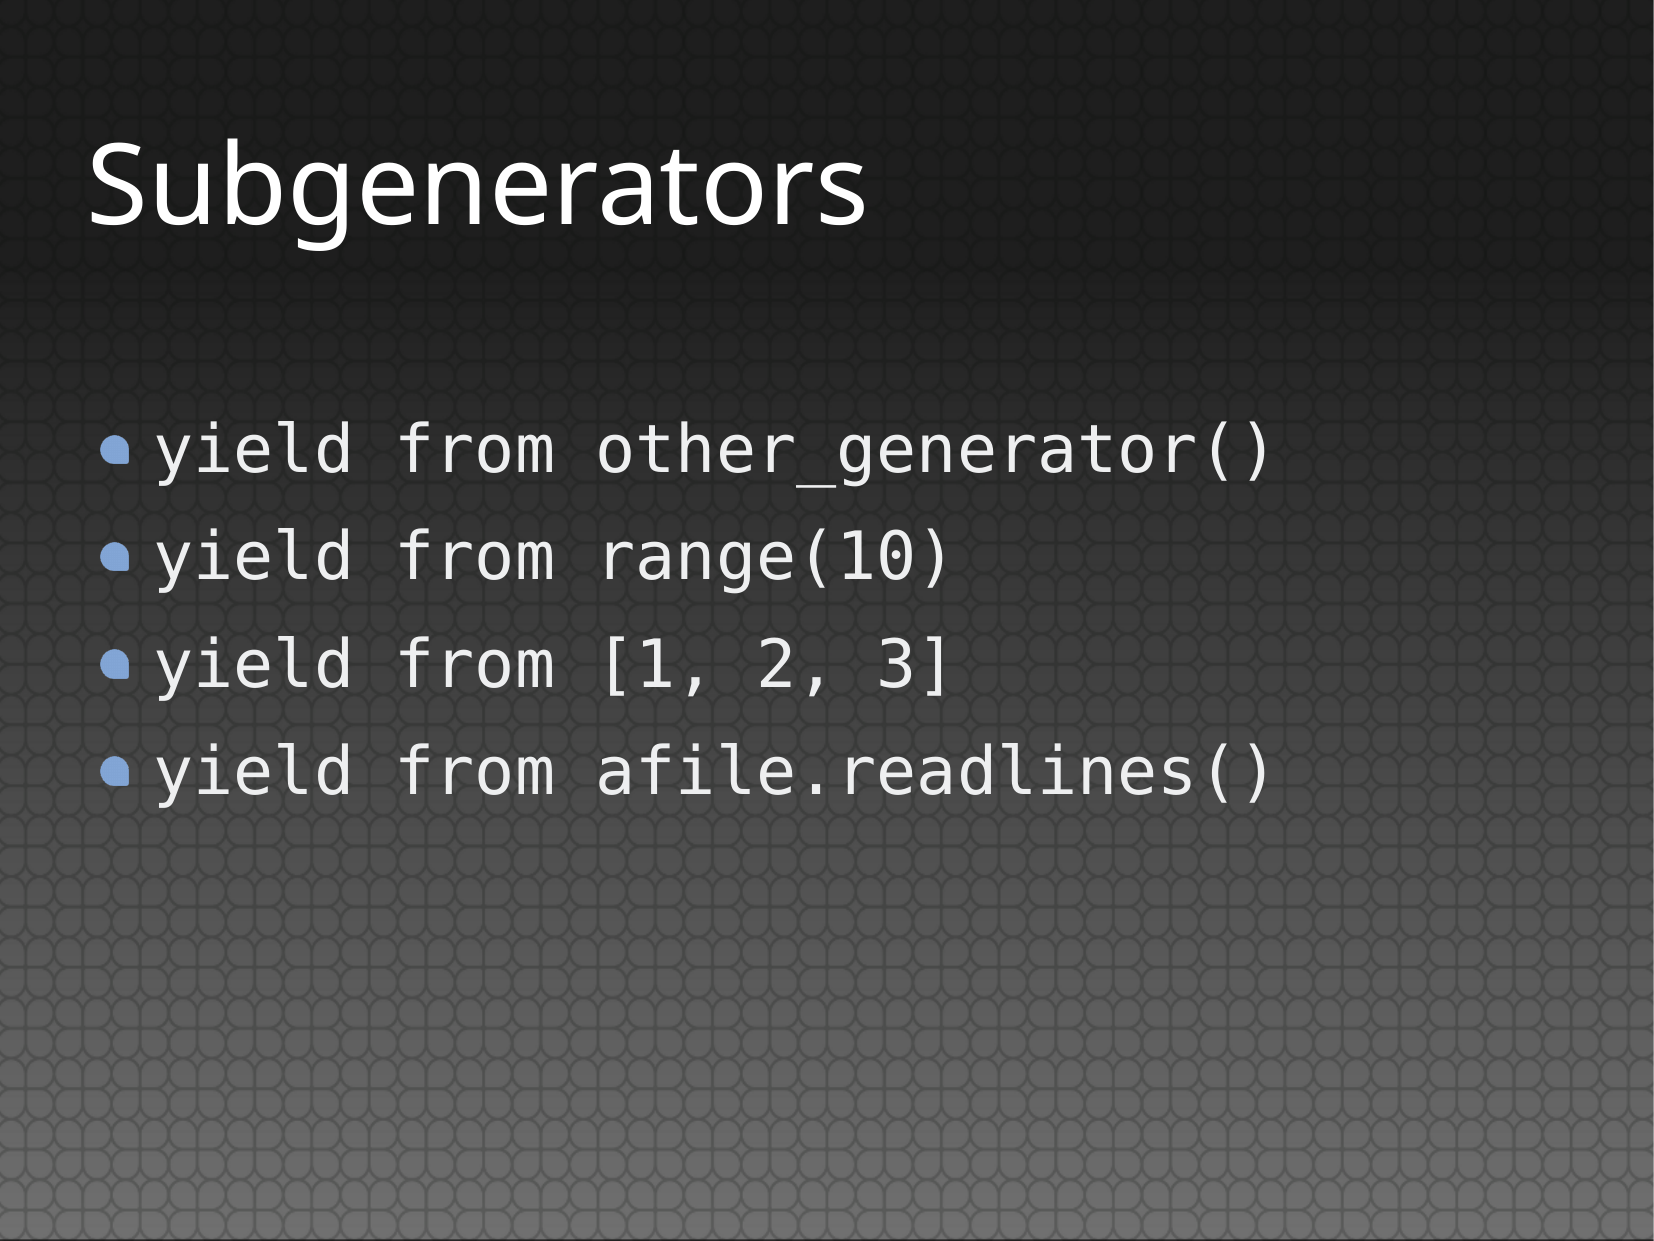

# Subgenerators
yield from other_generator()
yield from range(10)
yield from [1, 2, 3]
yield from afile.readlines()